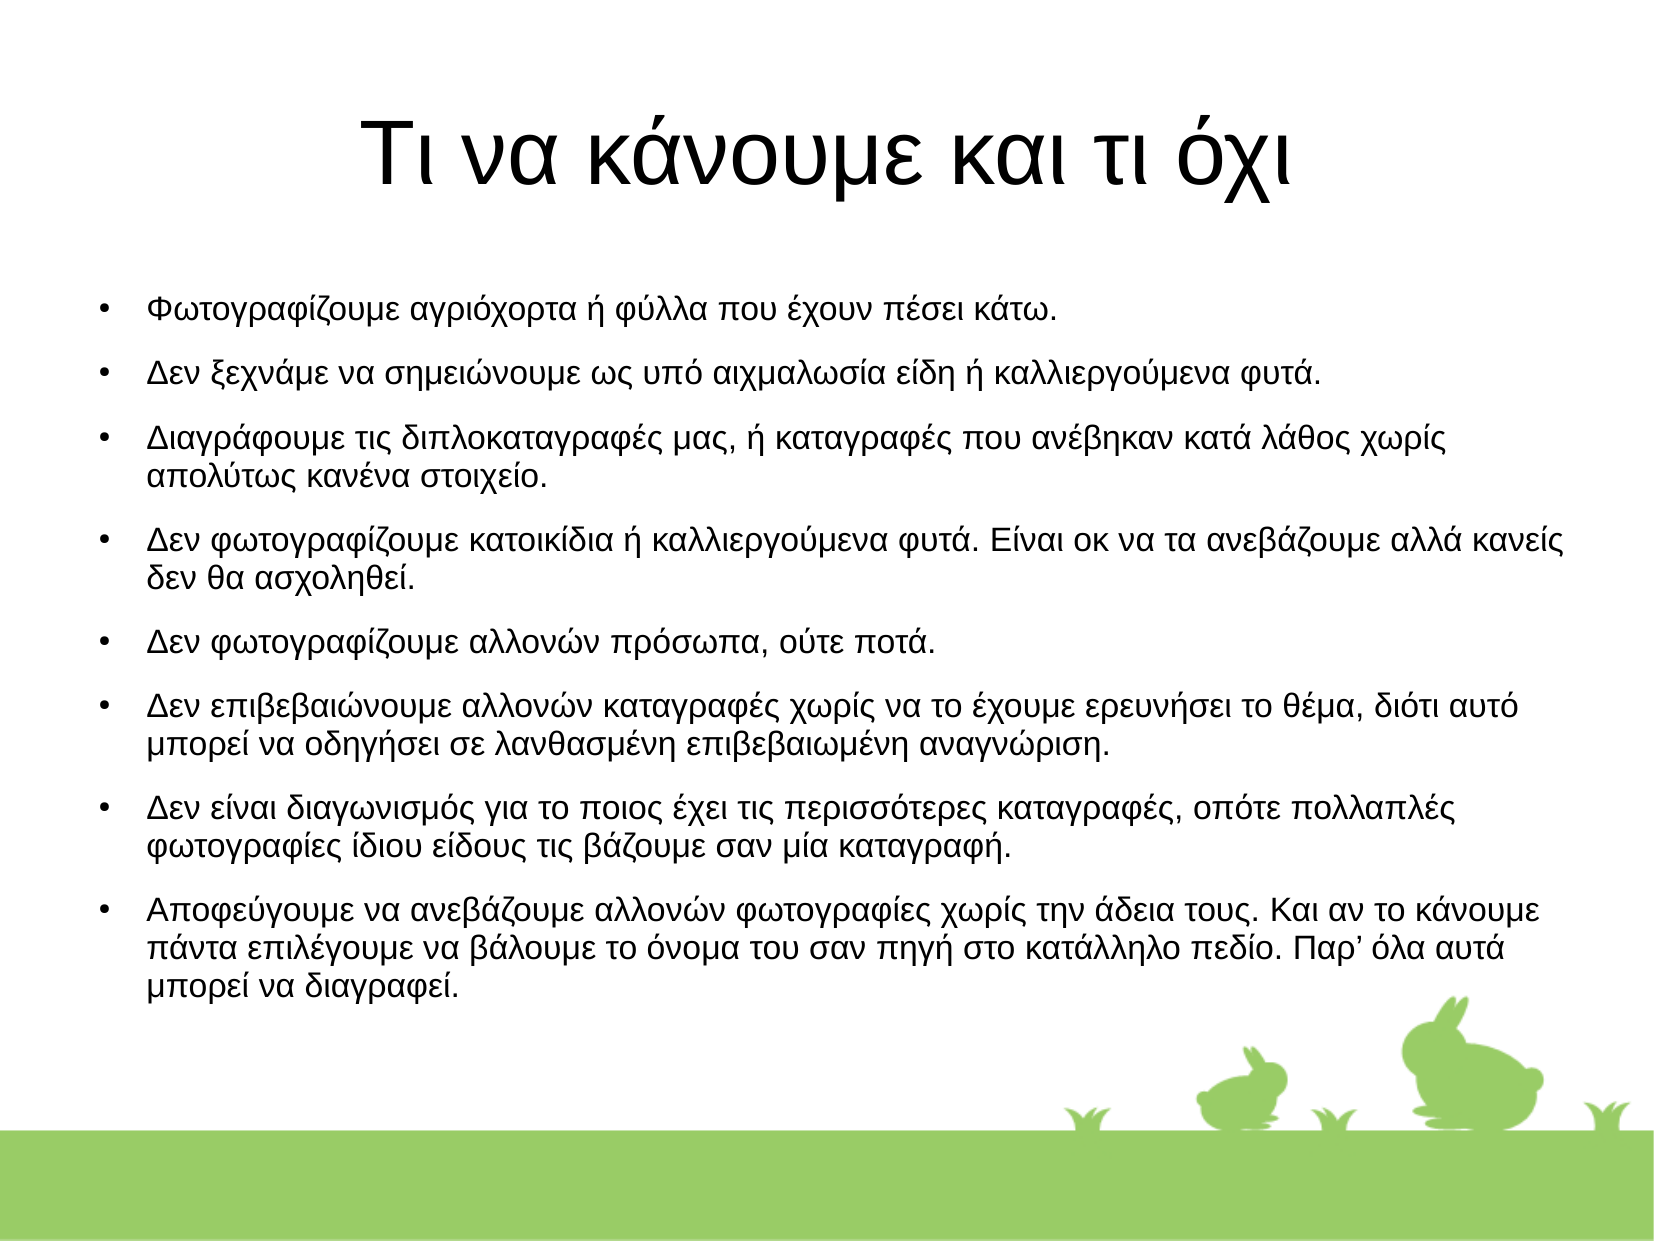

# Tι να κάνουμε και τι όχι
Φωτογραφίζουμε αγριόχορτα ή φύλλα που έχουν πέσει κάτω.
Δεν ξεχνάμε να σημειώνουμε ως υπό αιχμαλωσία είδη ή καλλιεργούμενα φυτά.
Διαγράφουμε τις διπλοκαταγραφές μας, ή καταγραφές που ανέβηκαν κατά λάθος χωρίς απολύτως κανένα στοιχείο.
Δεν φωτογραφίζουμε κατοικίδια ή καλλιεργούμενα φυτά. Είναι οκ να τα ανεβάζουμε αλλά κανείς δεν θα ασχοληθεί.
Δεν φωτογραφίζουμε αλλονών πρόσωπα, ούτε ποτά.
Δεν επιβεβαιώνουμε αλλονών καταγραφές χωρίς να το έχουμε ερευνήσει το θέμα, διότι αυτό μπορεί να οδηγήσει σε λανθασμένη επιβεβαιωμένη αναγνώριση.
Δεν είναι διαγωνισμός για το ποιος έχει τις περισσότερες καταγραφές, οπότε πολλαπλές φωτογραφίες ίδιου είδους τις βάζουμε σαν μία καταγραφή.
Αποφεύγουμε να ανεβάζουμε αλλονών φωτογραφίες χωρίς την άδεια τους. Και αν το κάνουμε πάντα επιλέγουμε να βάλουμε το όνομα του σαν πηγή στο κατάλληλο πεδίο. Παρ’ όλα αυτά μπορεί να διαγραφεί.